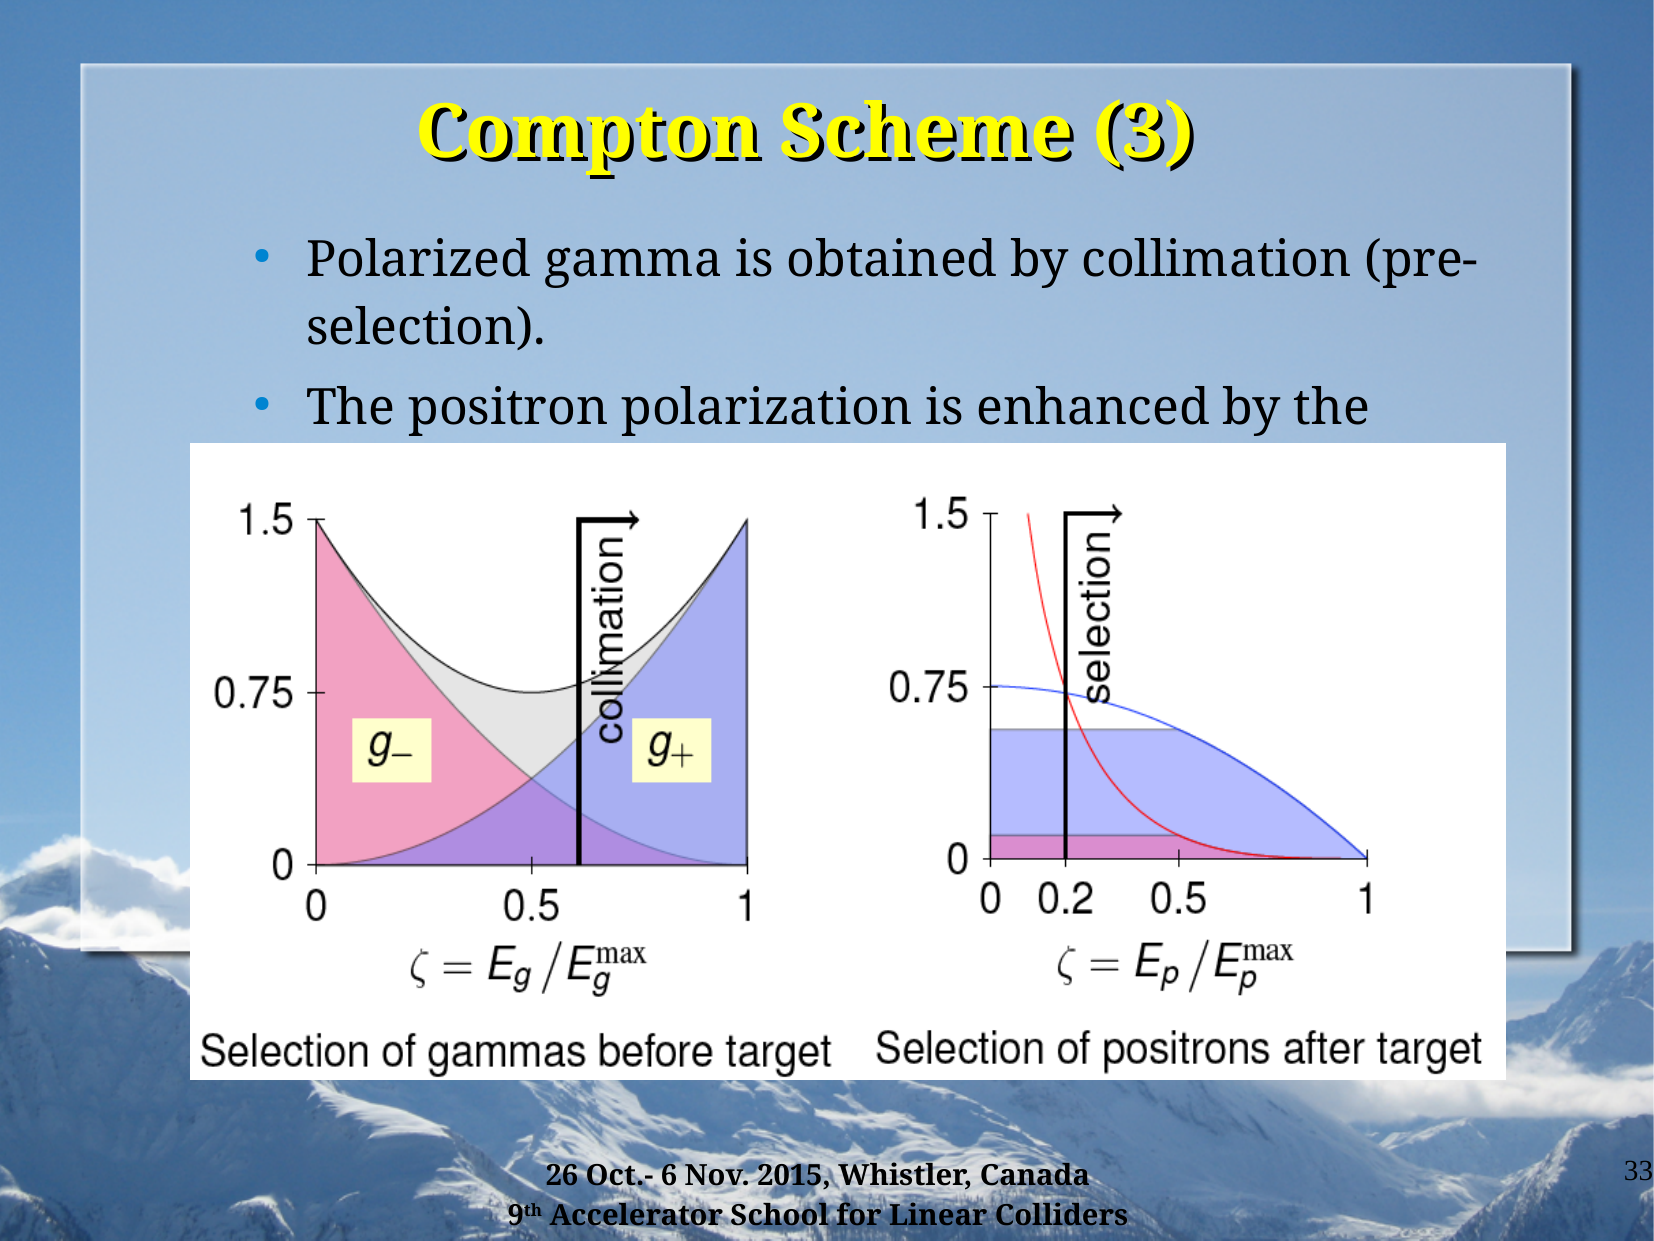

Compton Scheme (3)
# Polarized gamma is obtained by collimation (pre-selection).
The positron polarization is enhanced by the energy selection (post selection).
33